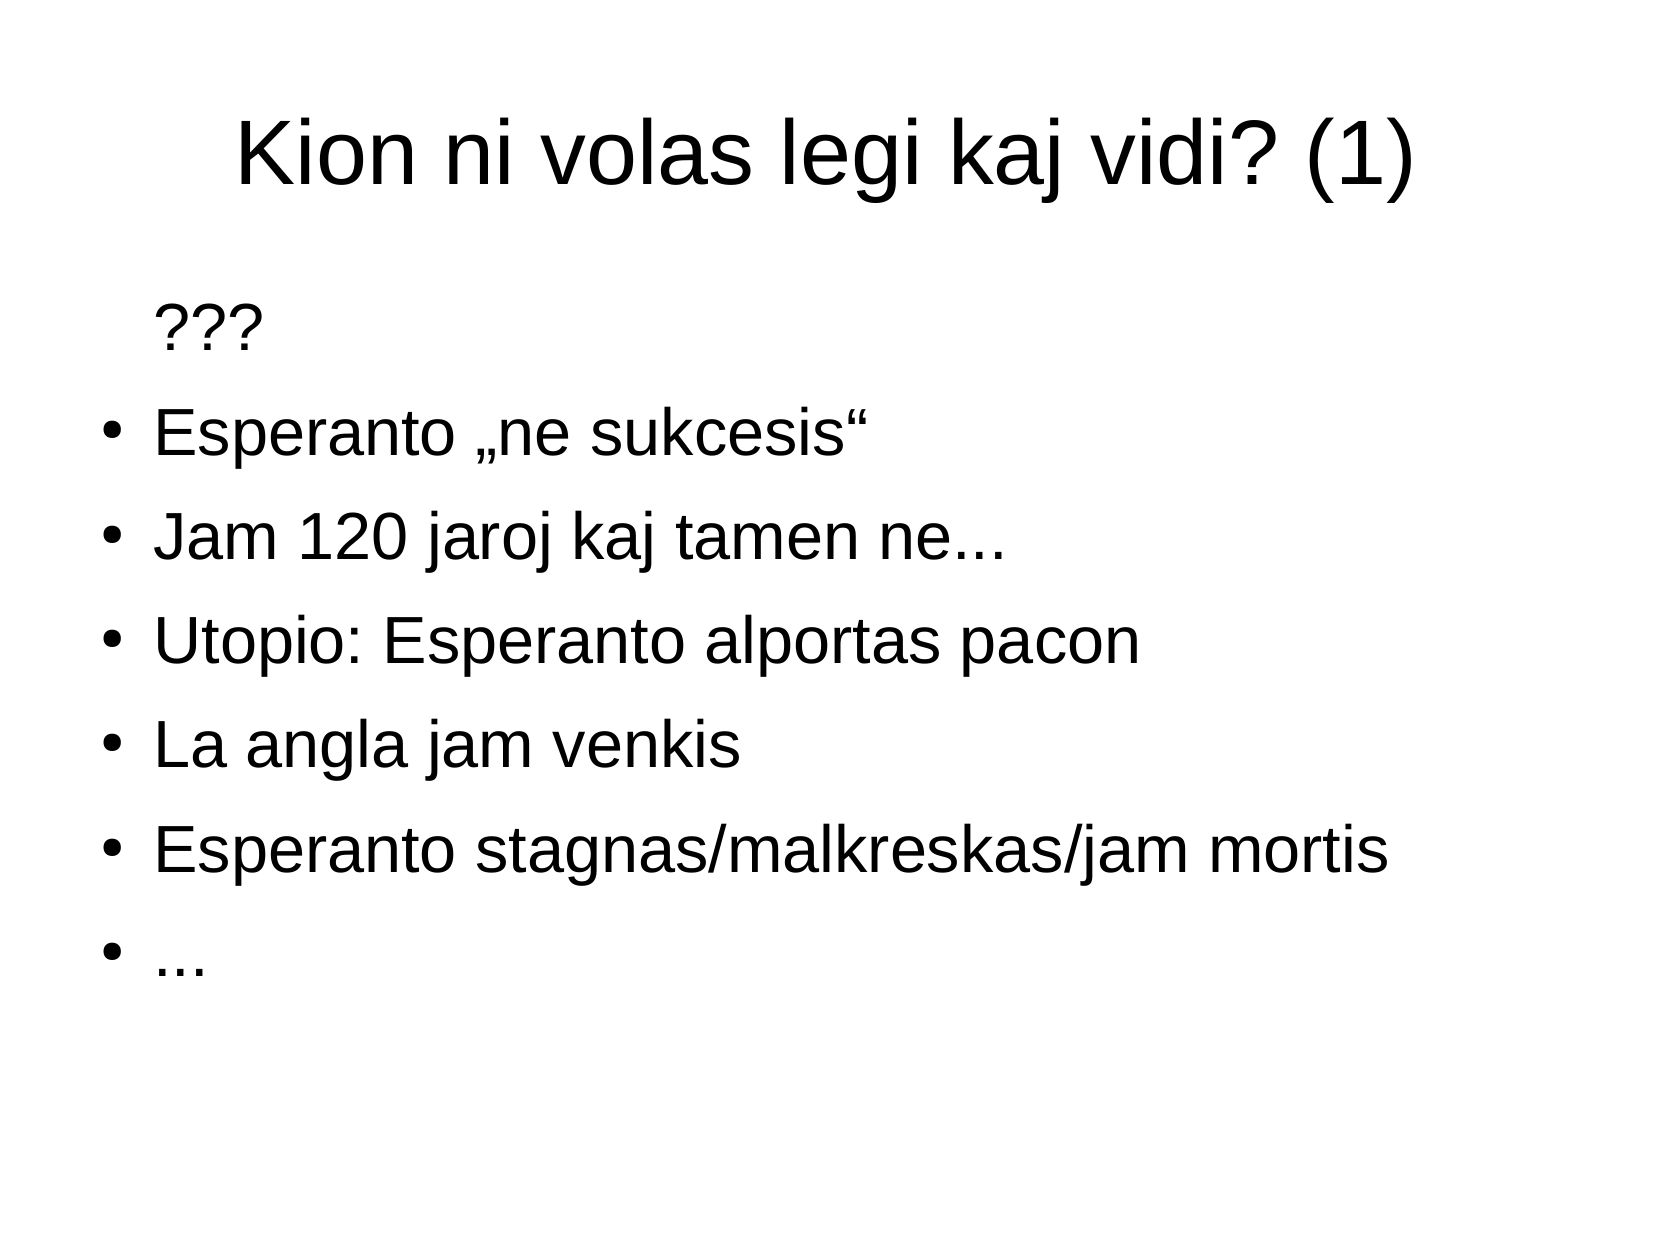

# Kion ni volas legi kaj vidi? (1)
???
Esperanto „ne sukcesis“
Jam 120 jaroj kaj tamen ne...
Utopio: Esperanto alportas pacon
La angla jam venkis
Esperanto stagnas/malkreskas/jam mortis
...